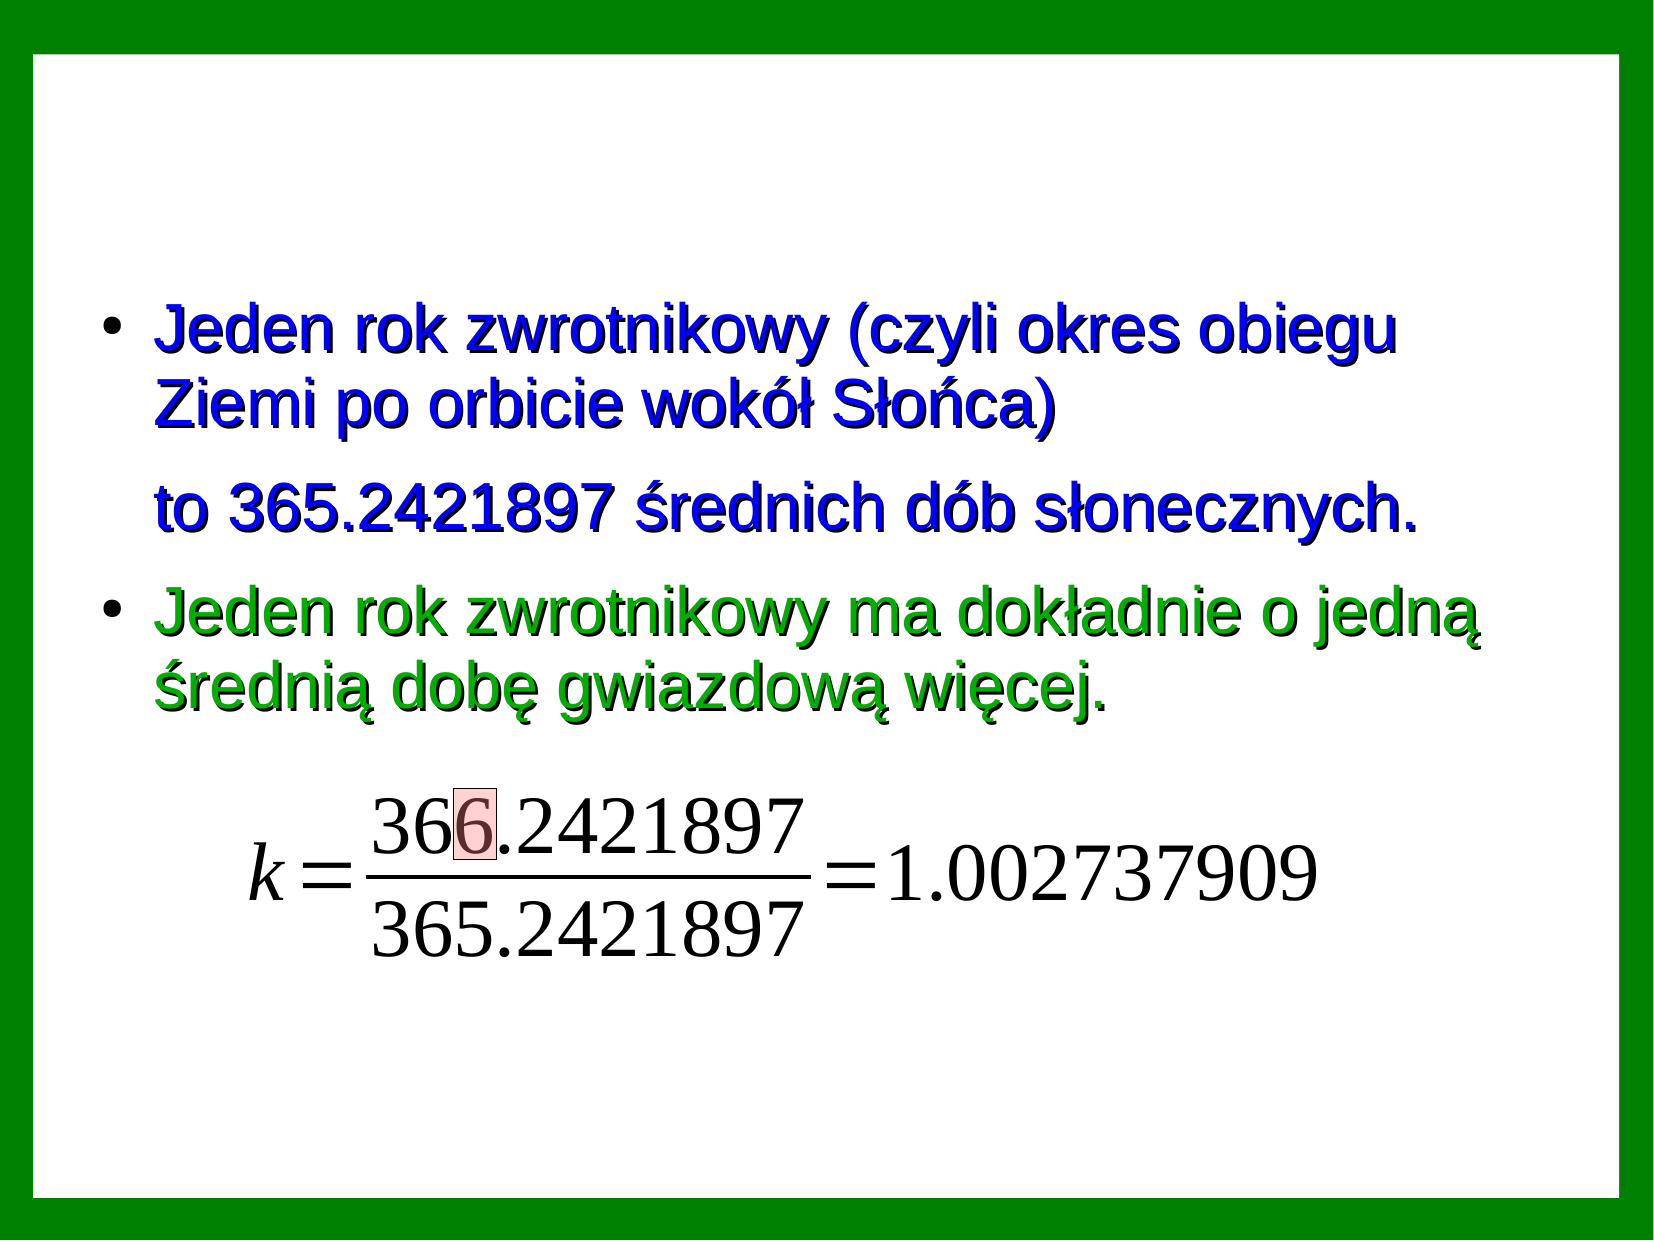

#
Jeden rok zwrotnikowy (czyli okres obiegu Ziemi po orbicie wokół Słońca)
to 365.2421897 średnich dób słonecznych.
Jeden rok zwrotnikowy ma dokładnie o jedną średnią dobę gwiazdową więcej.